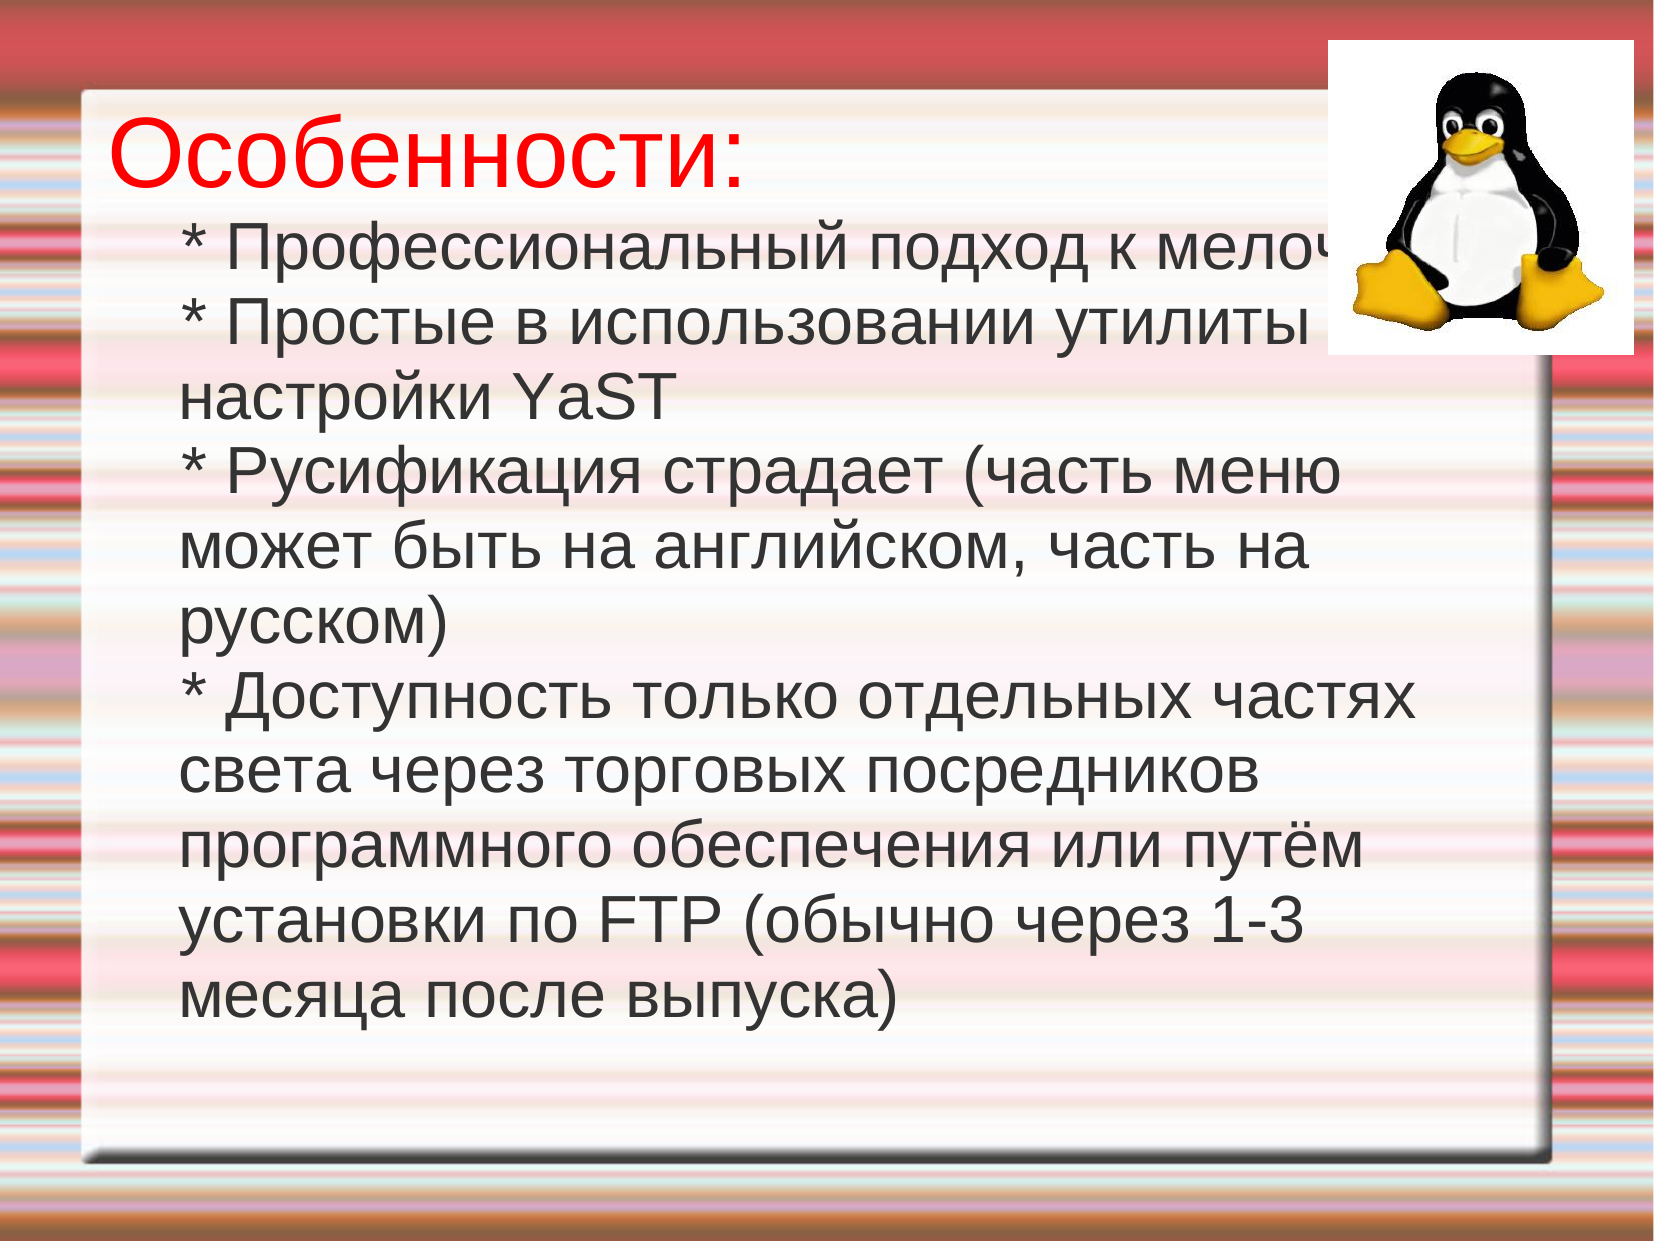

# Особенности:
 * Профессиональный подход к мелочам
 * Простые в использовании утилиты настройки YaST
 * Русификация страдает (часть меню может быть на английском, часть на русском)
 * Доступность только отдельных частях света через торговых посредников программного обеспечения или путём установки по FTP (обычно через 1-3 месяца после выпуска)